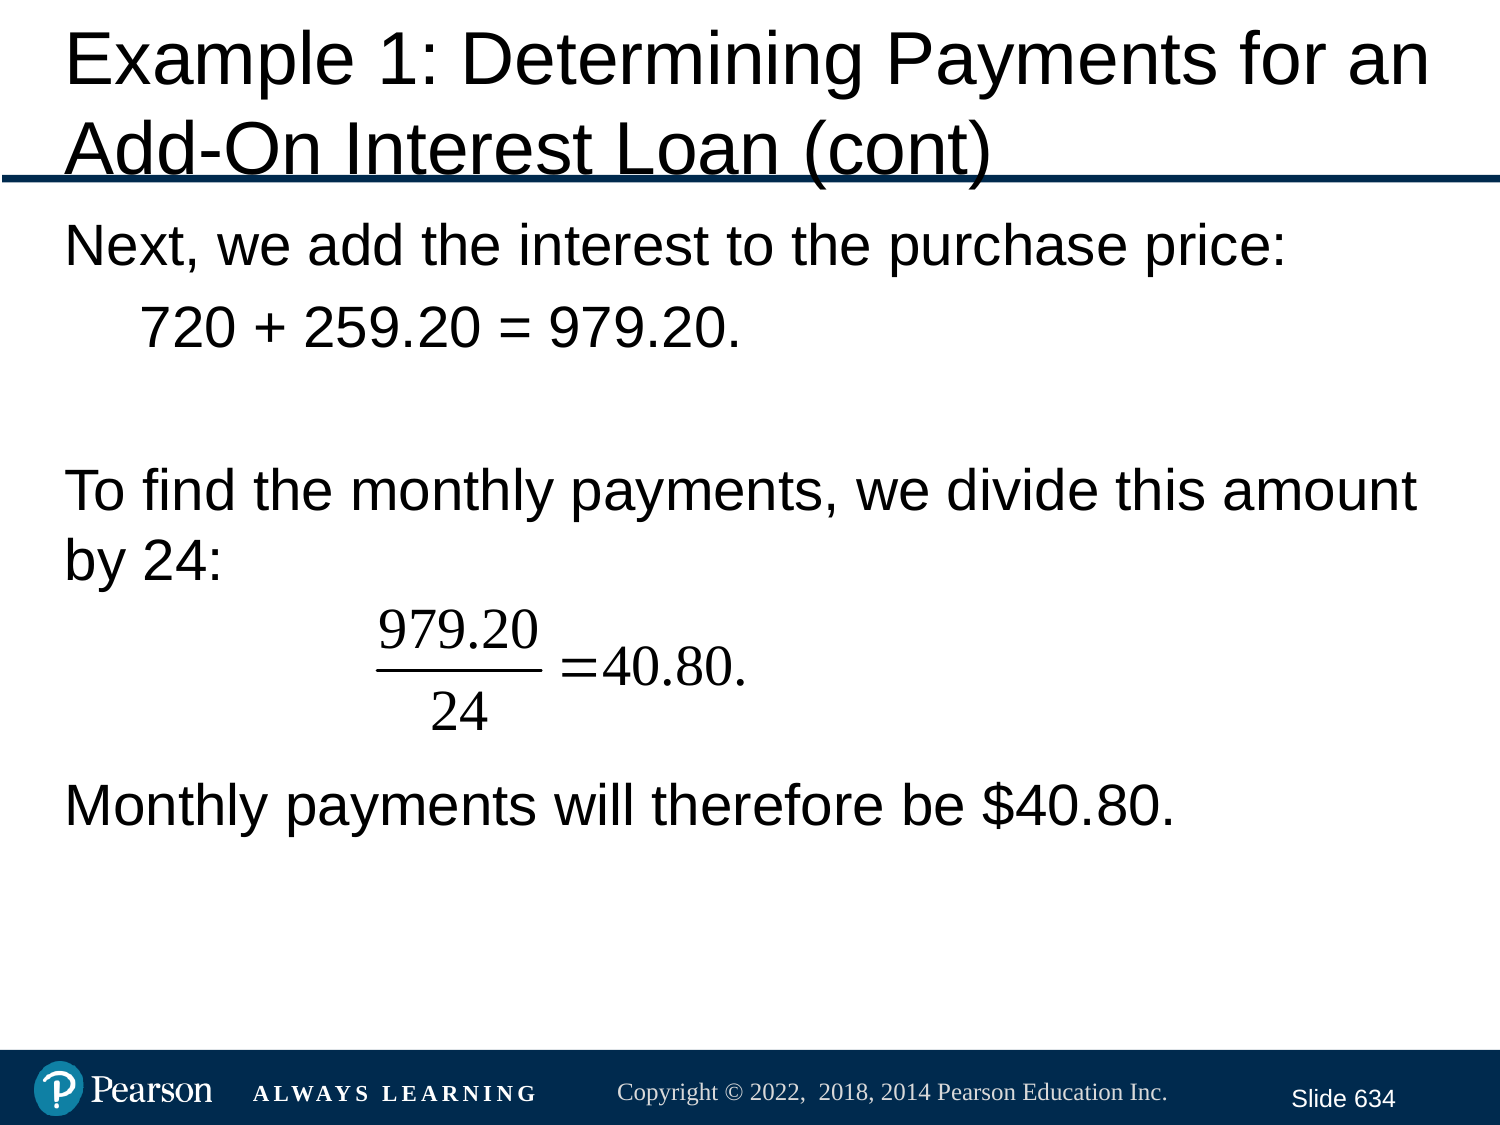

# Example 1: Determining Payments for an Add-On Interest Loan (cont)
Next, we add the interest to the purchase price:
	720 + 259.20 = 979.20.
To find the monthly payments, we divide this amount by 24:
Monthly payments will therefore be $40.80.